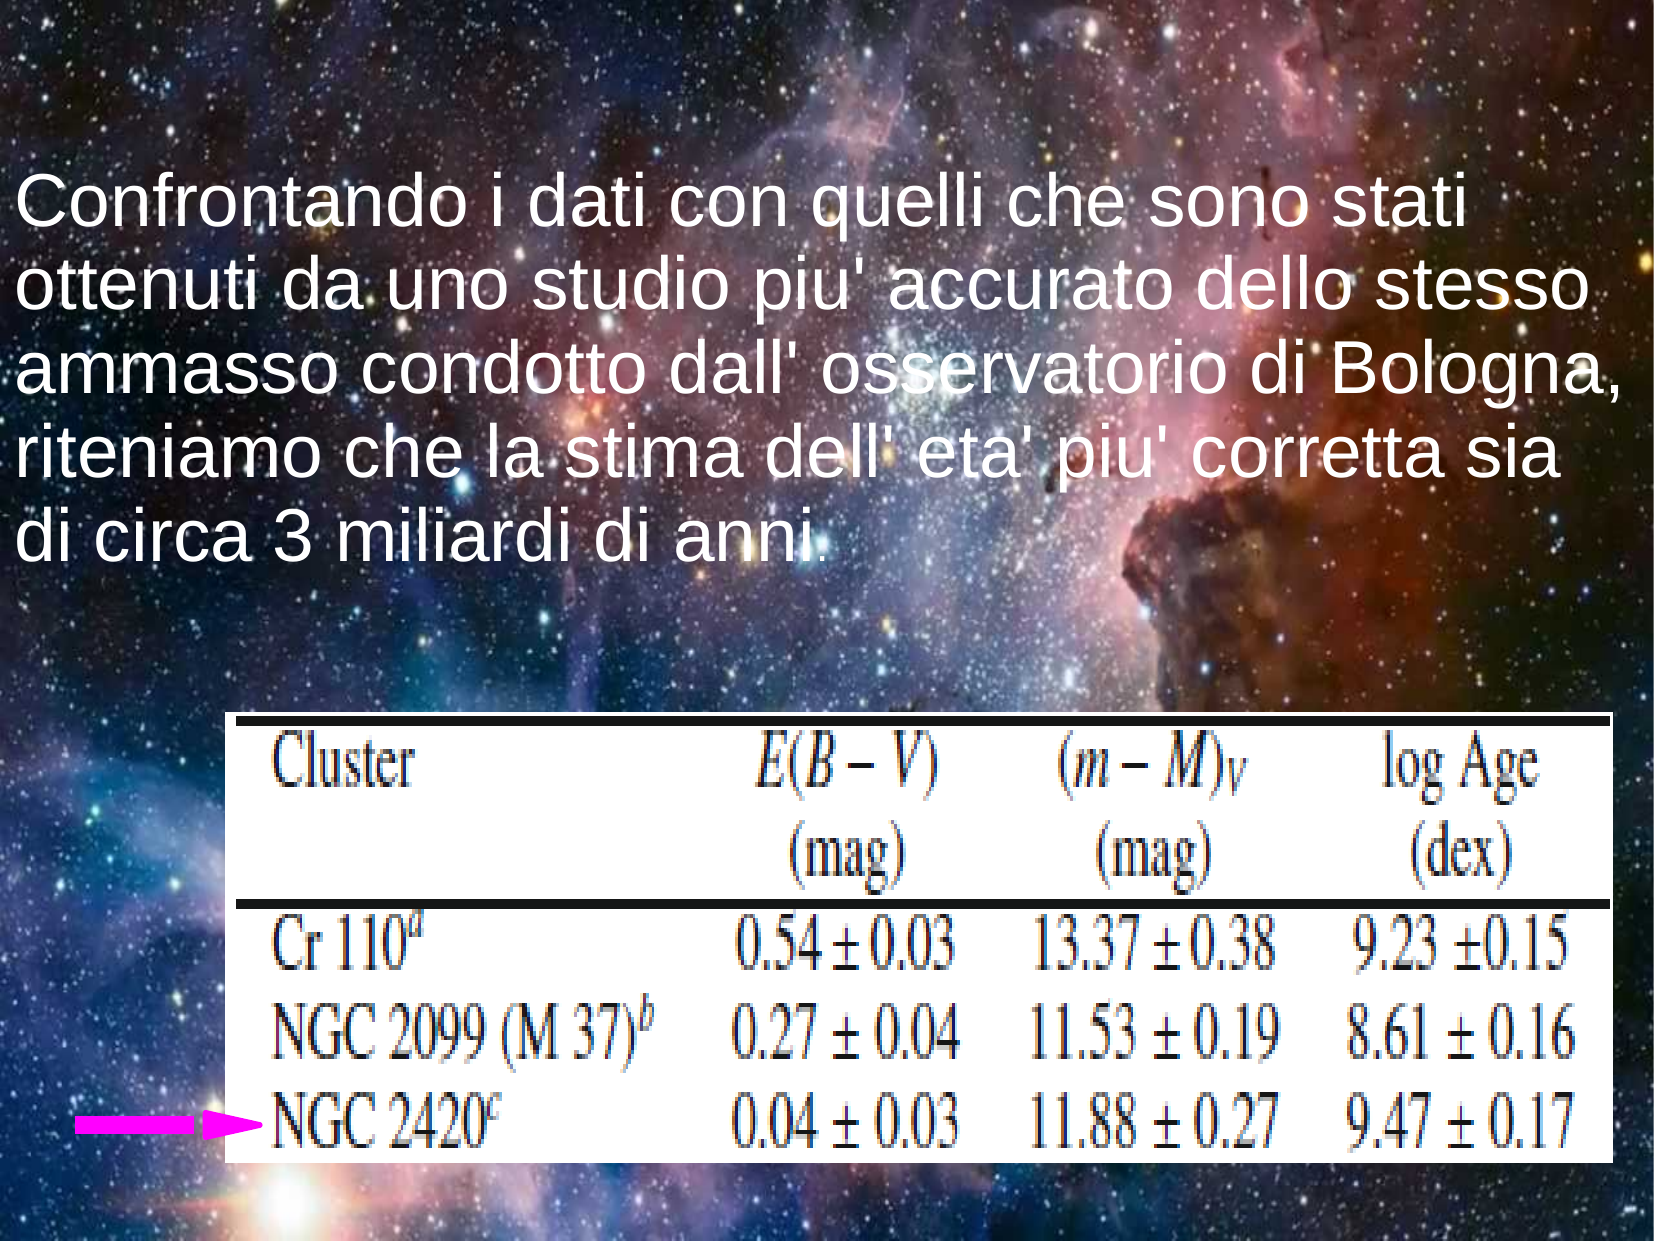

Confrontando i dati con quelli che sono stati ottenuti da uno studio piu' accurato dello stesso ammasso condotto dall' osservatorio di Bologna, riteniamo che la stima dell' eta' piu' corretta sia di circa 3 miliardi di anni.